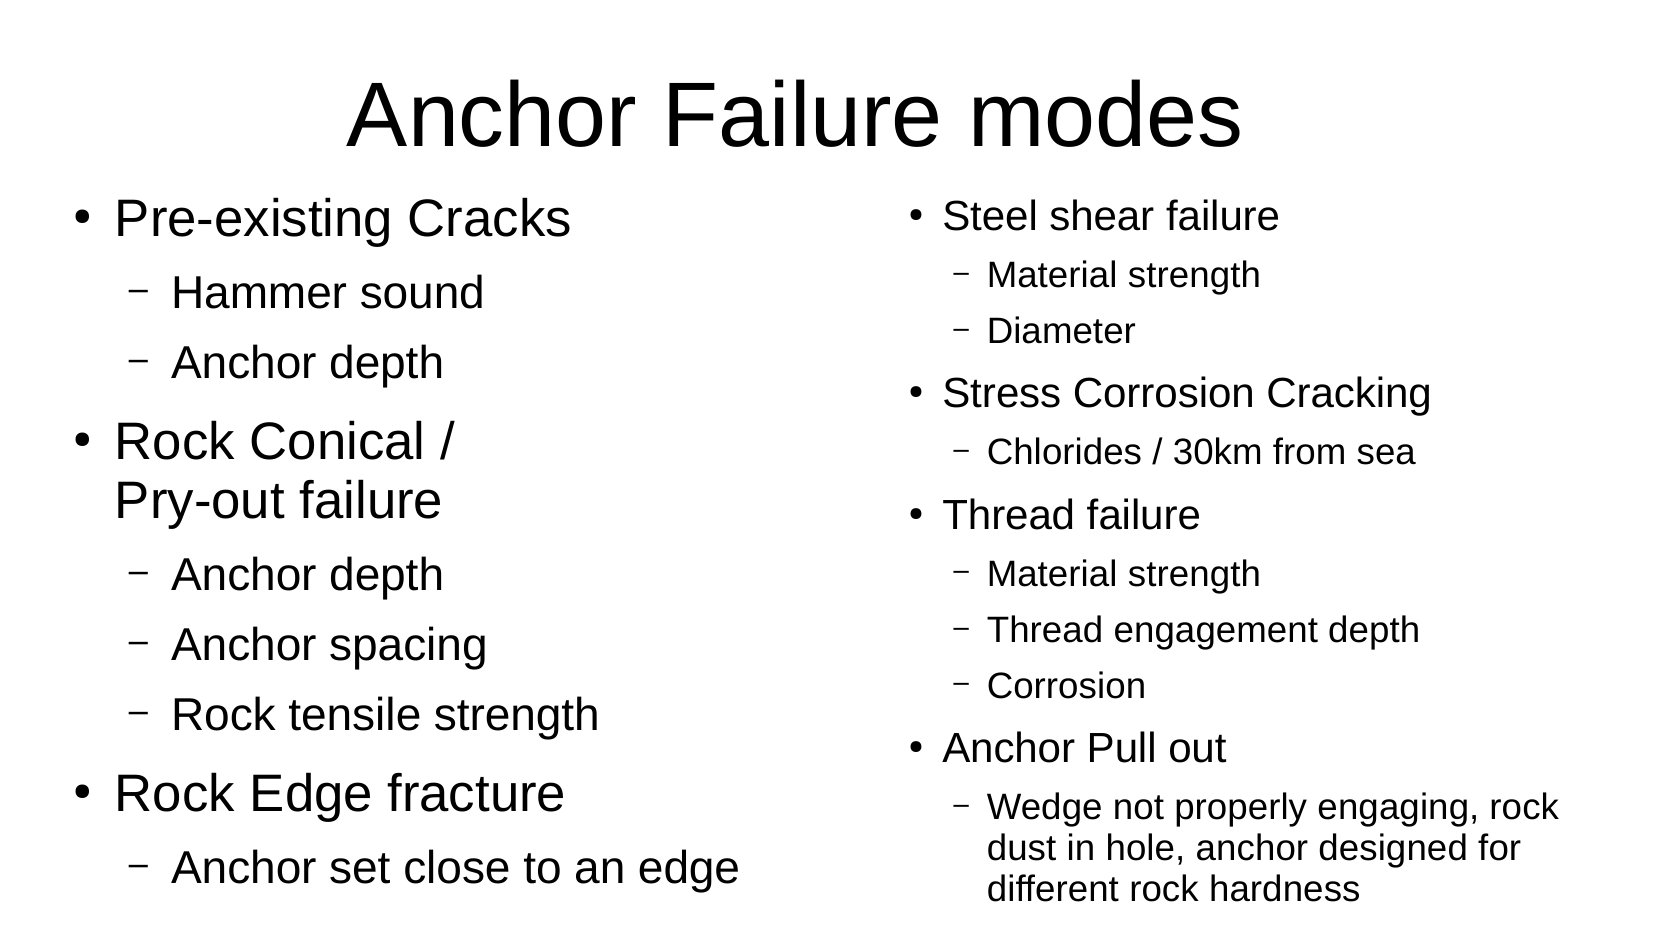

# Anchor Failure modes
Pre-existing Cracks
Hammer sound
Anchor depth
Rock Conical / Pry‑out failure
Anchor depth
Anchor spacing
Rock tensile strength
Rock Edge fracture
Anchor set close to an edge
Steel shear failure
Material strength
Diameter
Stress Corrosion Cracking
Chlorides / 30km from sea
Thread failure
Material strength
Thread engagement depth
Corrosion
Anchor Pull out
Wedge not properly engaging, rock dust in hole, anchor designed for different rock hardness